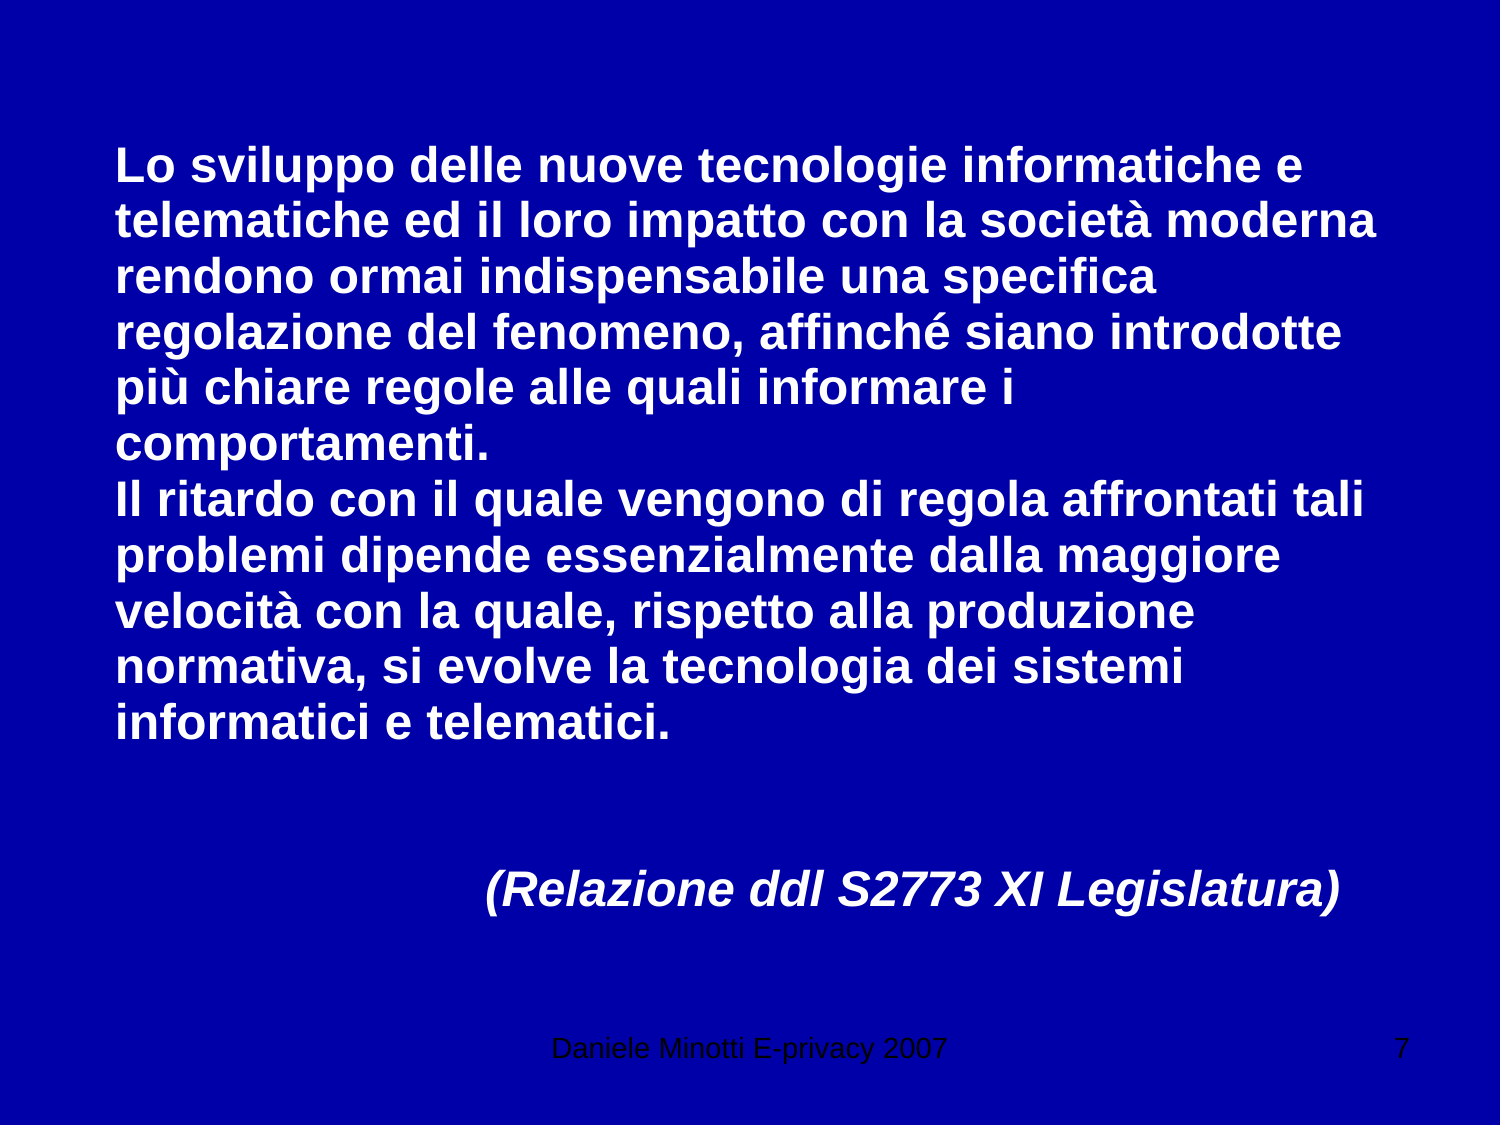

# Lo sviluppo delle nuove tecnologie informatiche e telematiche ed il loro impatto con la società moderna rendono ormai indispensabile una specifica regolazione del fenomeno, affinché siano introdotte più chiare regole alle quali informare i comportamenti. Il ritardo con il quale vengono di regola affrontati tali problemi dipende essenzialmente dalla maggiore velocità con la quale, rispetto alla produzione normativa, si evolve la tecnologia dei sistemi informatici e telematici. (Relazione ddl S2773 XI Legislatura)
Daniele Minotti E-privacy 2007
7